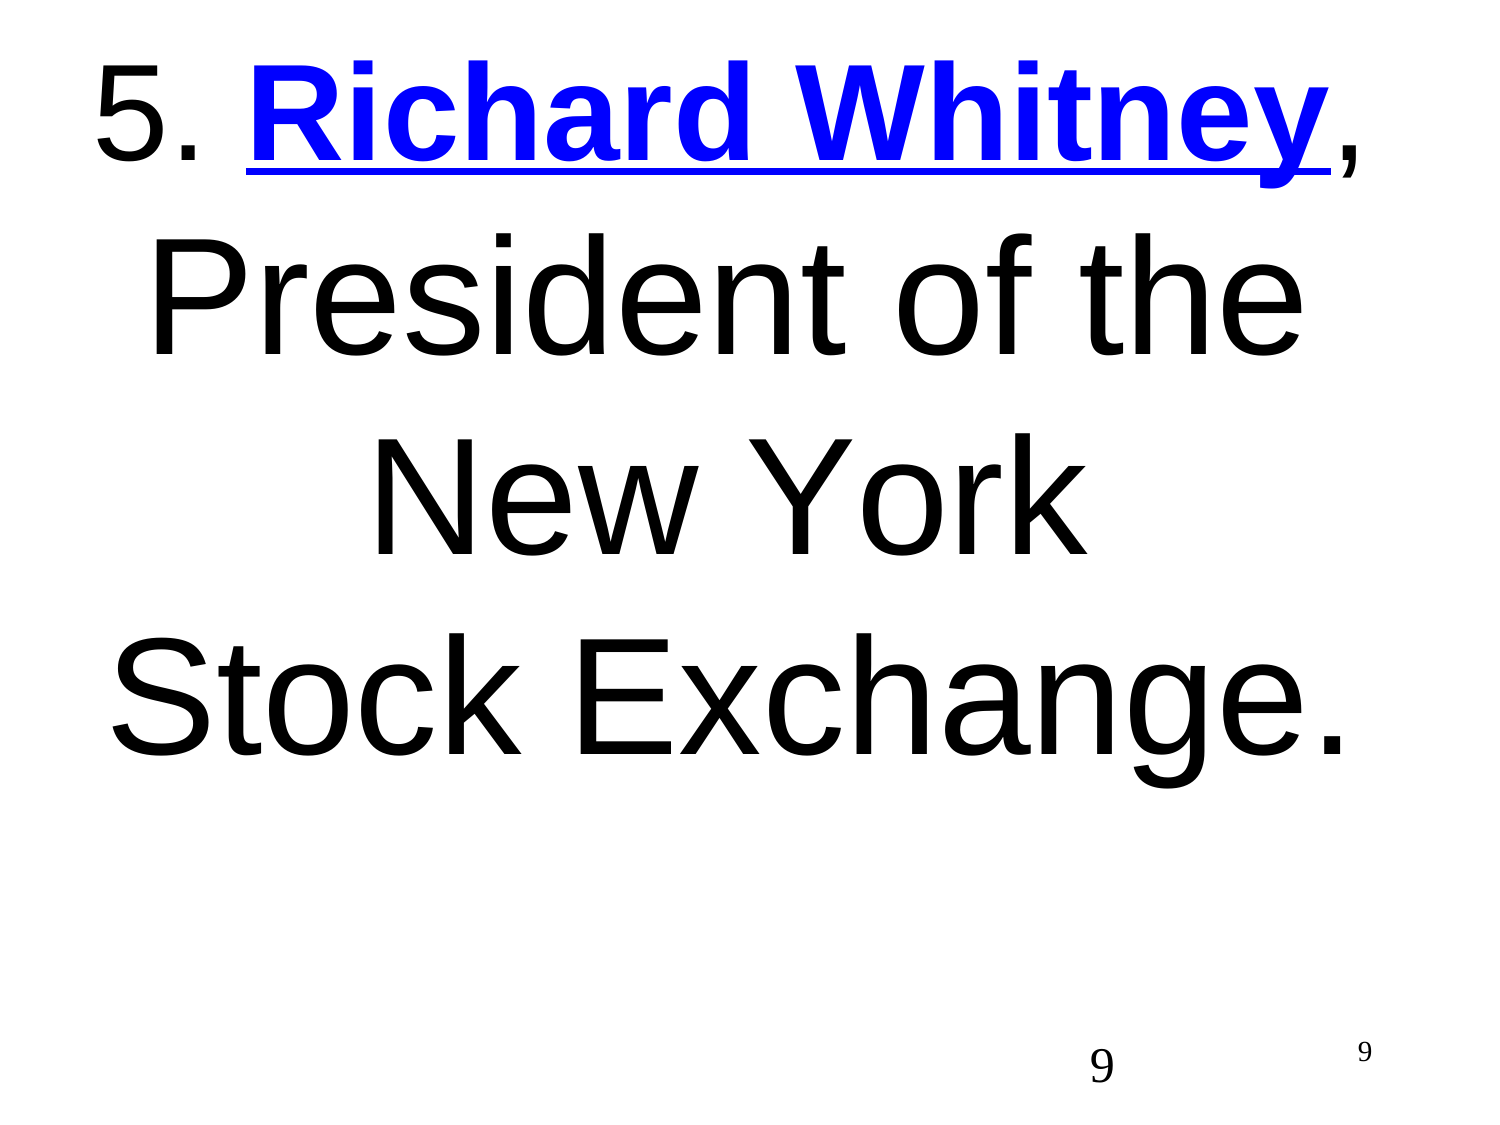

5. Richard Whitney,
President of the
New York
Stock Exchange.
9